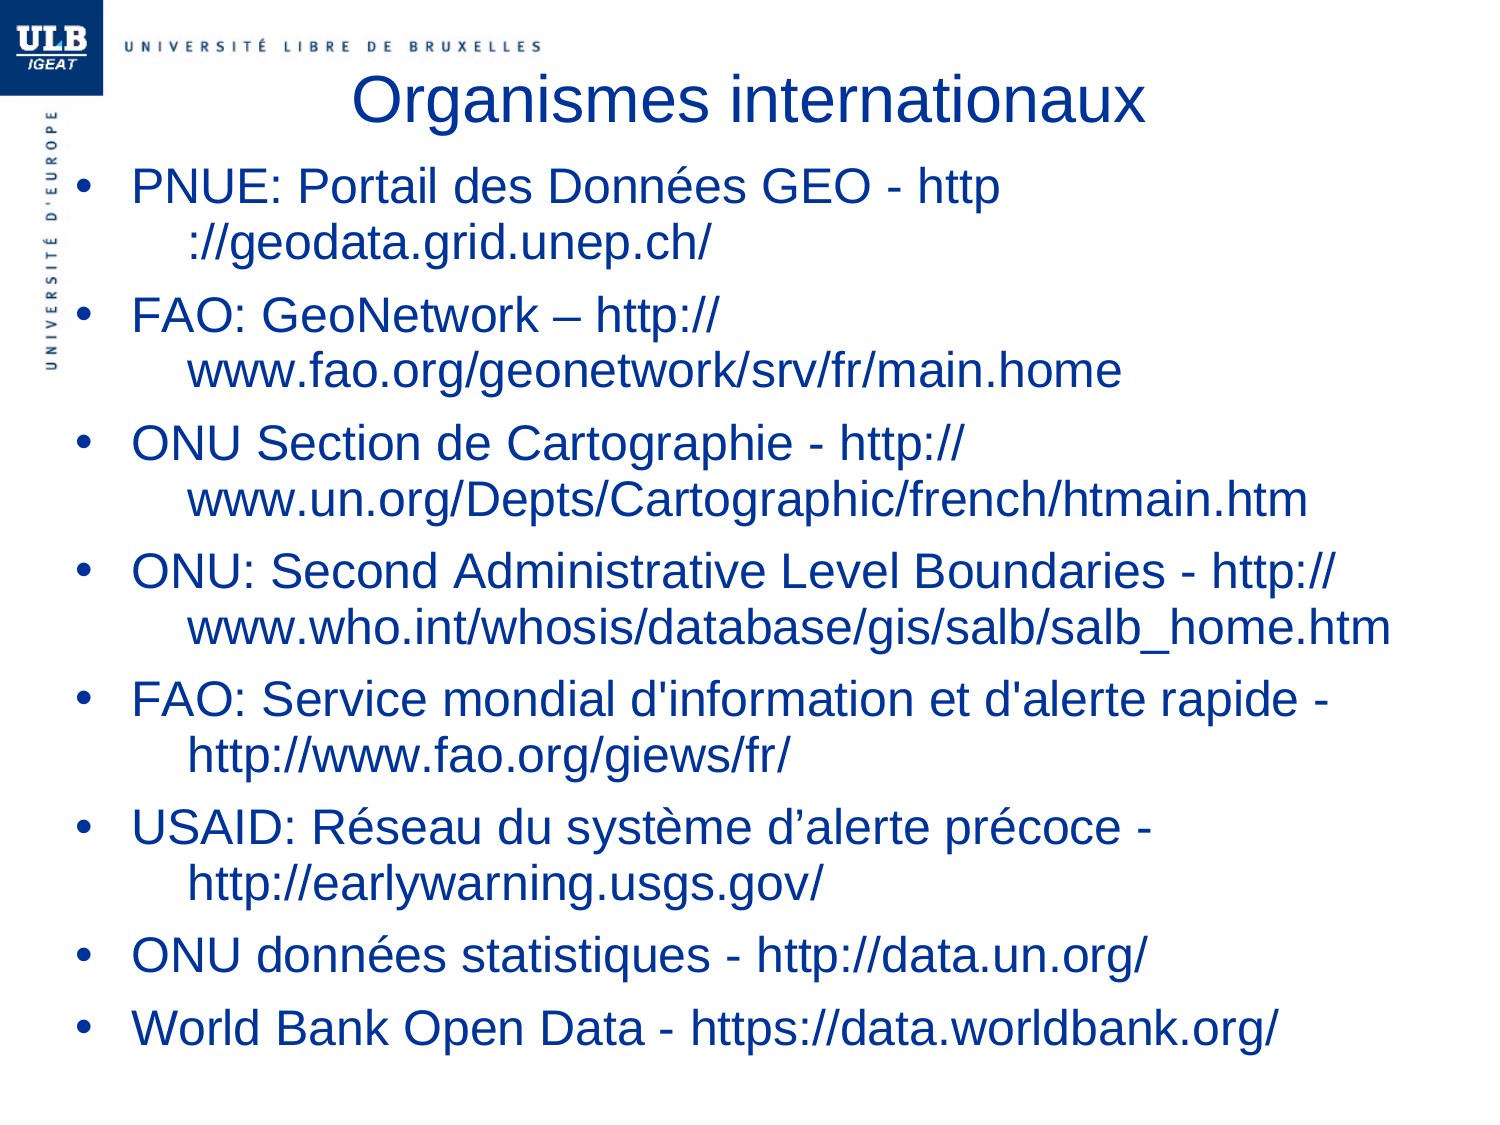

# Organismes internationaux
PNUE: Portail des Données GEO - http://geodata.grid.unep.ch/
FAO: GeoNetwork – http://www.fao.org/geonetwork/srv/fr/main.home
ONU Section de Cartographie - http://www.un.org/Depts/Cartographic/french/htmain.htm
ONU: Second Administrative Level Boundaries - http://www.who.int/whosis/database/gis/salb/salb_home.htm
FAO: Service mondial d'information et d'alerte rapide - http://www.fao.org/giews/fr/
USAID: Réseau du système d’alerte précoce - http://earlywarning.usgs.gov/
ONU données statistiques - http://data.un.org/
World Bank Open Data - https://data.worldbank.org/